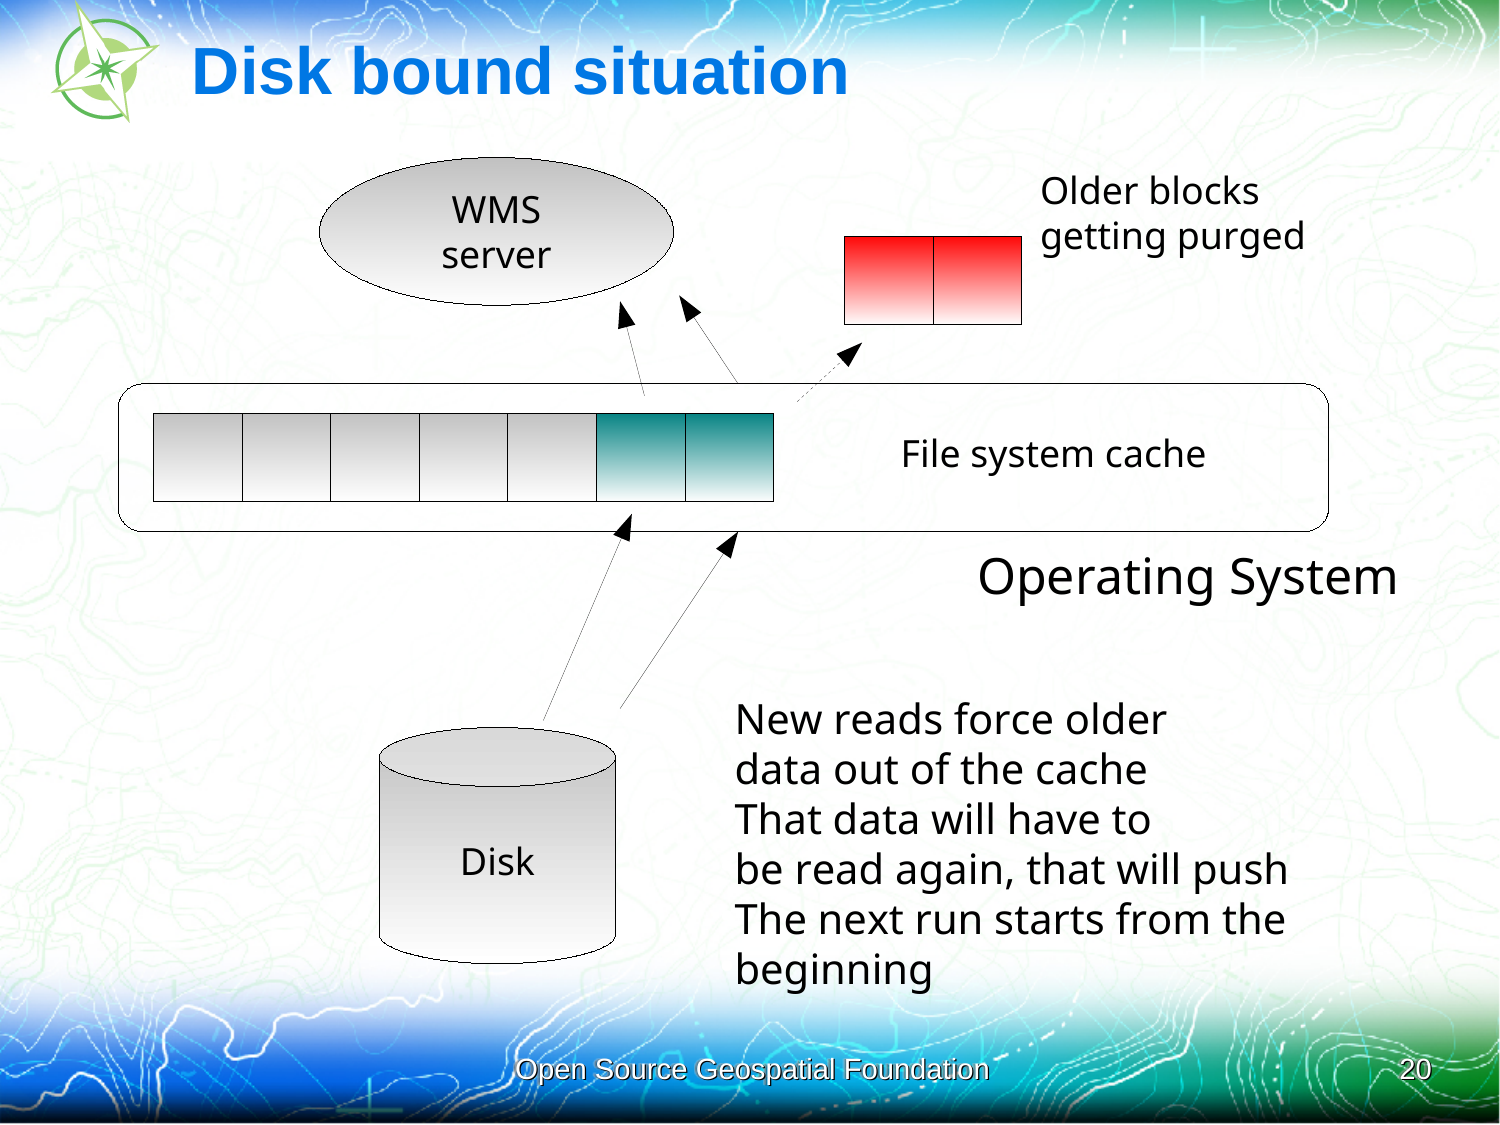

# Disk bound situation
WMS
server
Older blocks
getting purged
File system cache
Operating System
New reads force older
data out of the cache
That data will have to
be read again, that will push
The next run starts from the
beginning
Disk
Open Source Geospatial Foundation
20